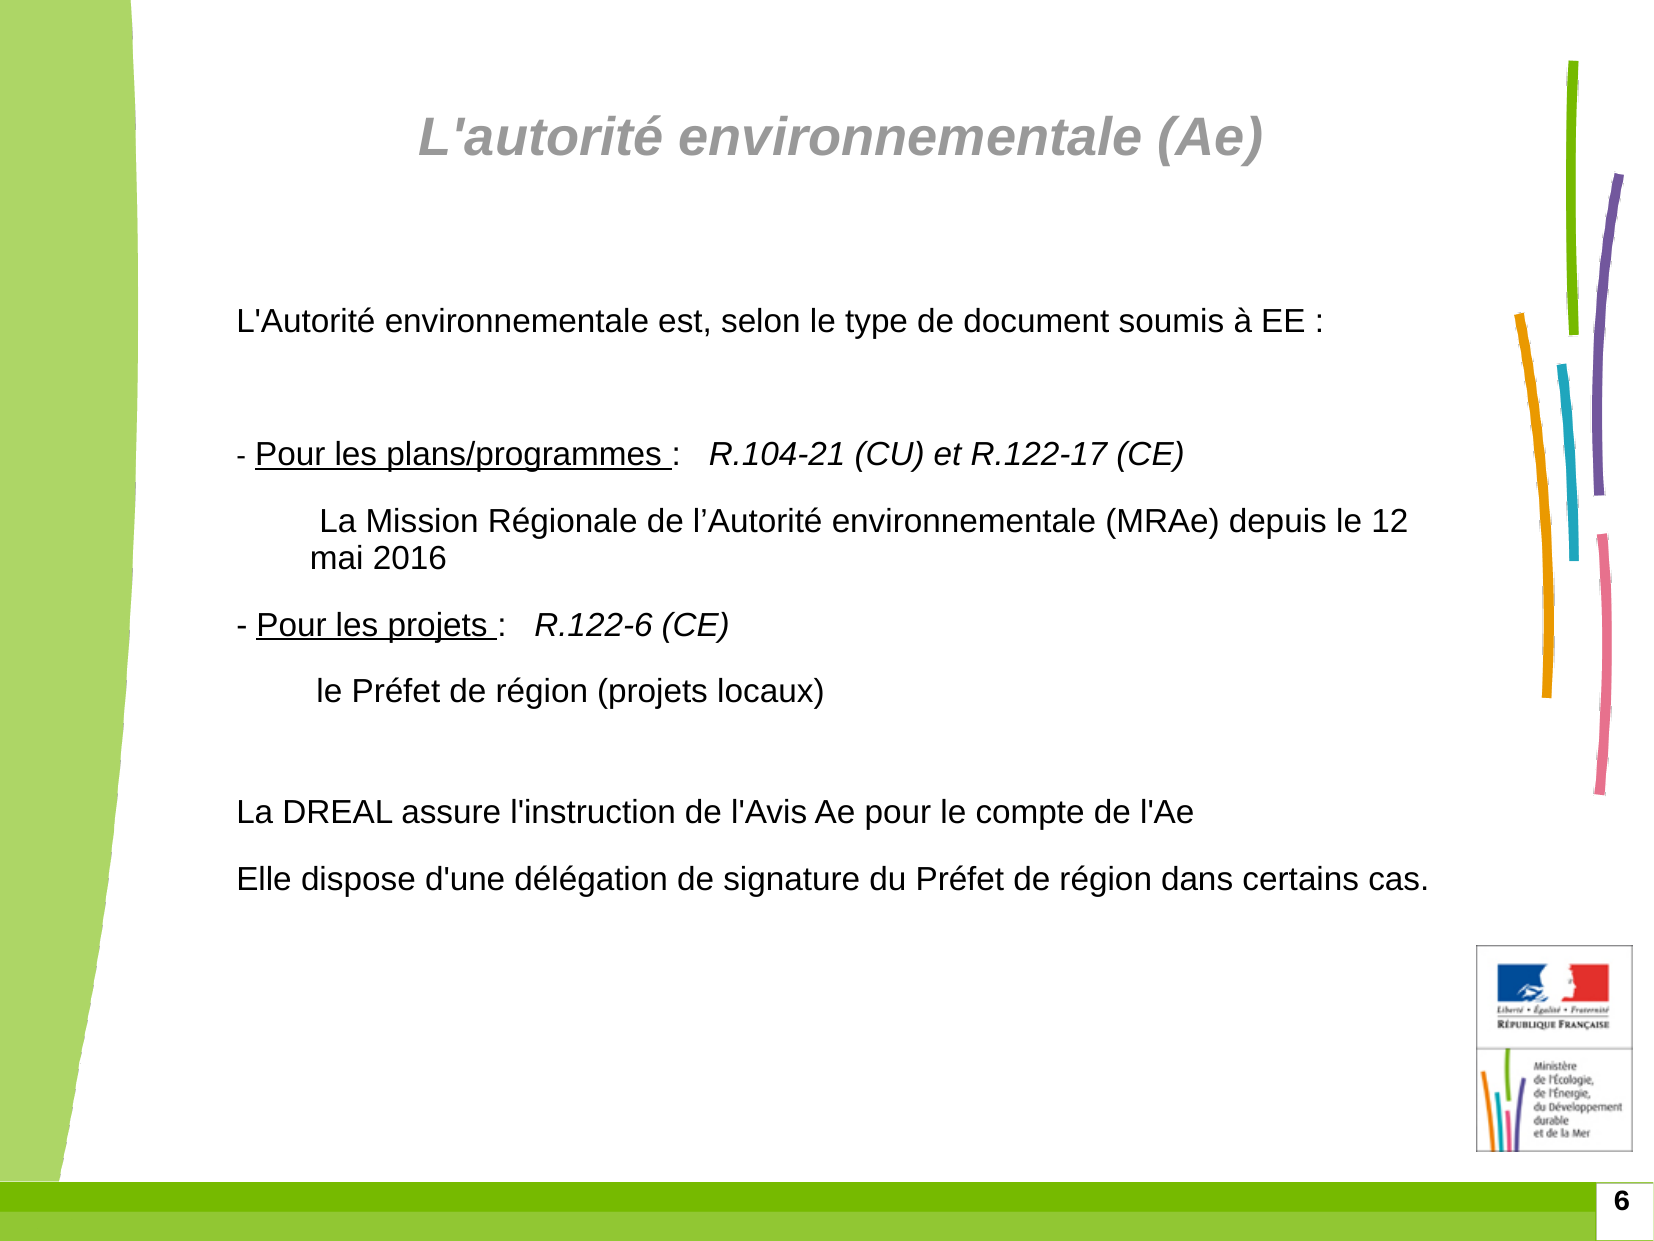

# L'autorité environnementale (Ae)
L'Autorité environnementale est, selon le type de document soumis à EE :
- Pour les plans/programmes : R.104-21 (CU) et R.122-17 (CE)
	 La Mission Régionale de l’Autorité environnementale (MRAe) depuis le 12 	mai 2016
- Pour les projets : R.122-6 (CE)
 le Préfet de région (projets locaux)
La DREAL assure l'instruction de l'Avis Ae pour le compte de l'Ae
Elle dispose d'une délégation de signature du Préfet de région dans certains cas.
6